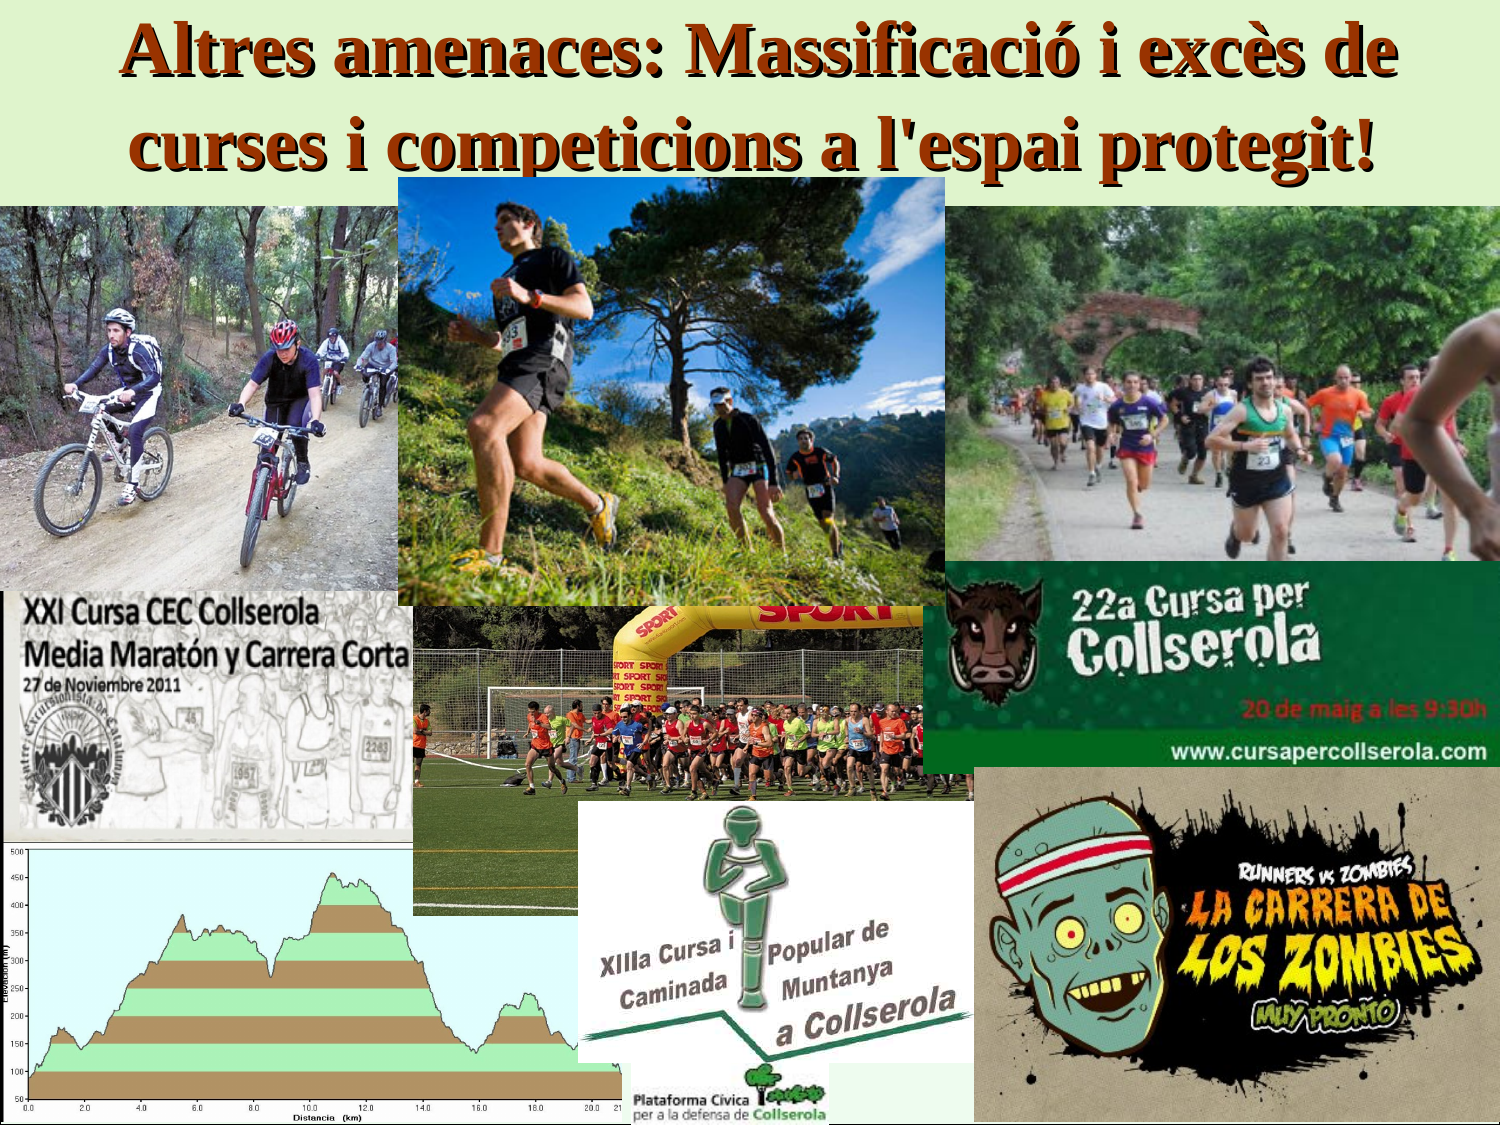

# Altres amenaces: Massificació i excès de curses i competicions a l'espai protegit!